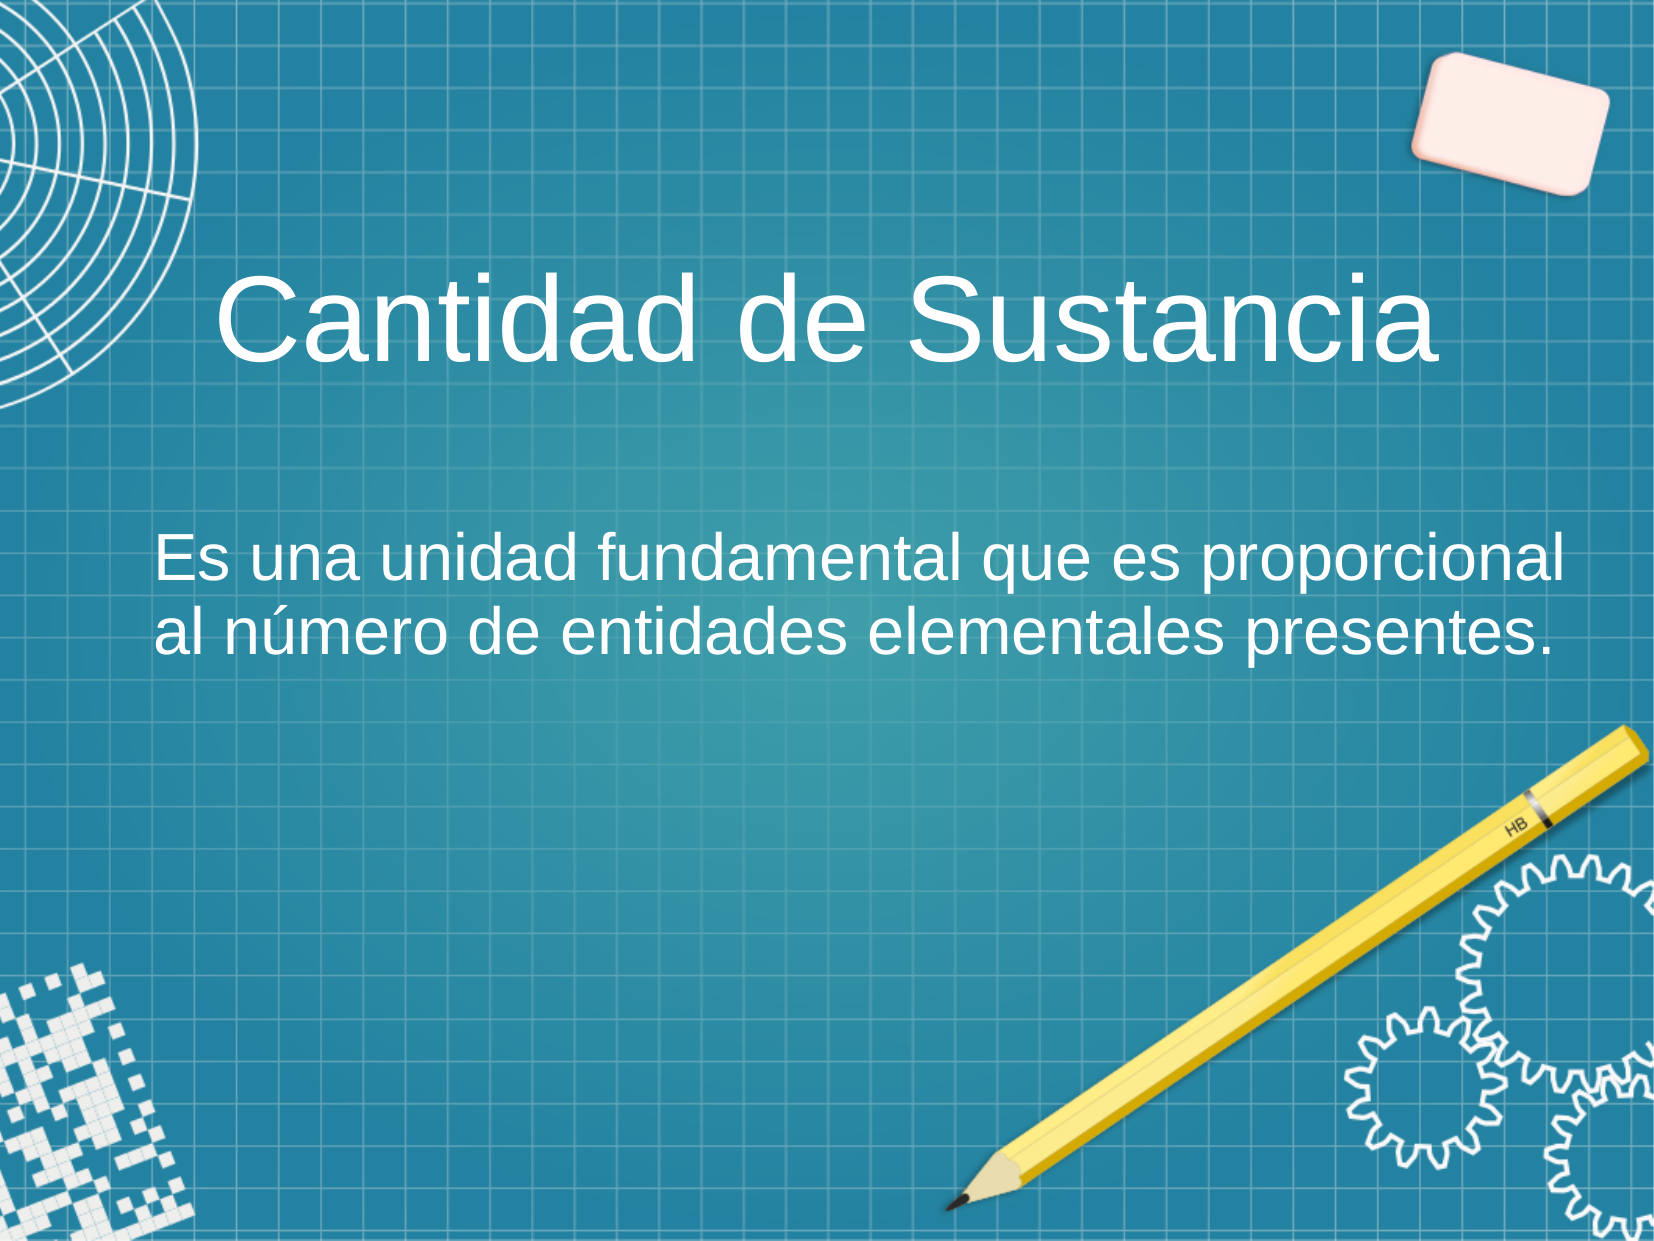

# Cantidad de Sustancia
Es una unidad fundamental que es proporcional al número de entidades elementales presentes.